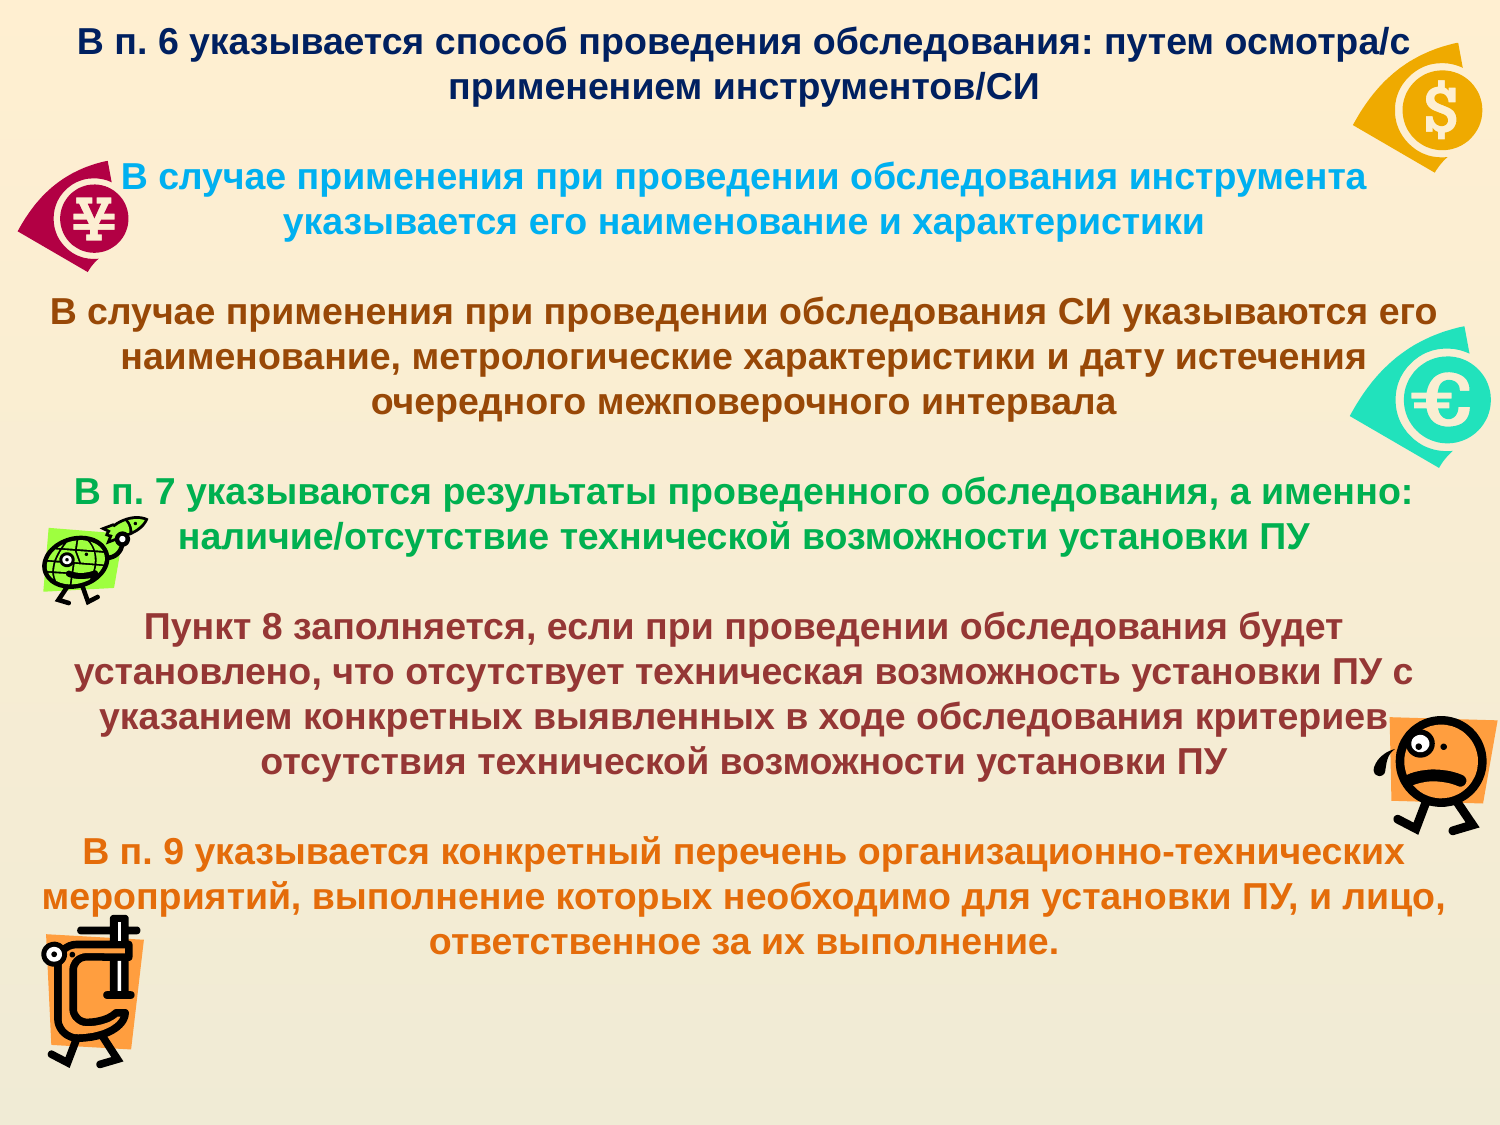

В п. 6 указывается способ проведения обследования: путем осмотра/с применением инструментов/СИ
В случае применения при проведении обследования инструмента указывается его наименование и характеристики
В случае применения при проведении обследования СИ указываются его наименование, метрологические характеристики и дату истечения очередного межповерочного интервала
В п. 7 указываются результаты проведенного обследования, а именно: наличие/отсутствие технической возможности установки ПУ
Пункт 8 заполняется, если при проведении обследования будет установлено, что отсутствует техническая возможность установки ПУ с указанием конкретных выявленных в ходе обследования критериев отсутствия технической возможности установки ПУ
В п. 9 указывается конкретный перечень организационно-технических мероприятий, выполнение которых необходимо для установки ПУ, и лицо, ответственное за их выполнение.